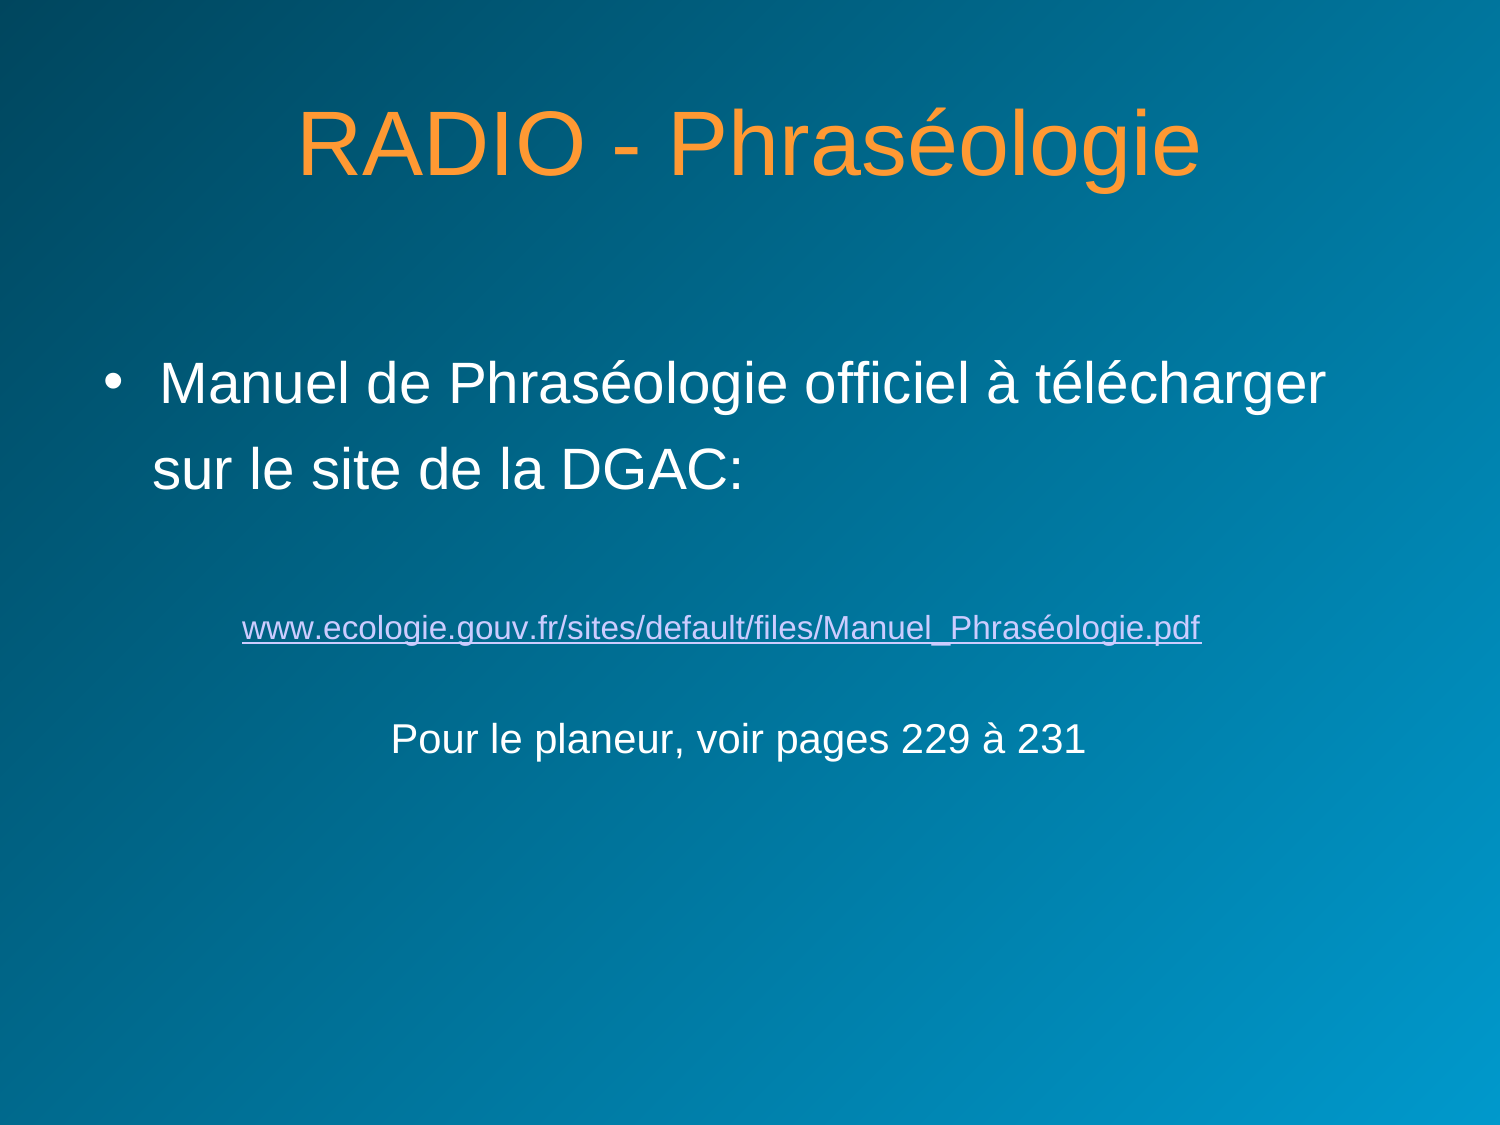

# RADIO - Phraséologie
Manuel de Phraséologie officiel à télécharger
 sur le site de la DGAC:
 www.ecologie.gouv.fr/sites/default/files/Manuel_Phraséologie.pdf
 Pour le planeur, voir pages 229 à 231